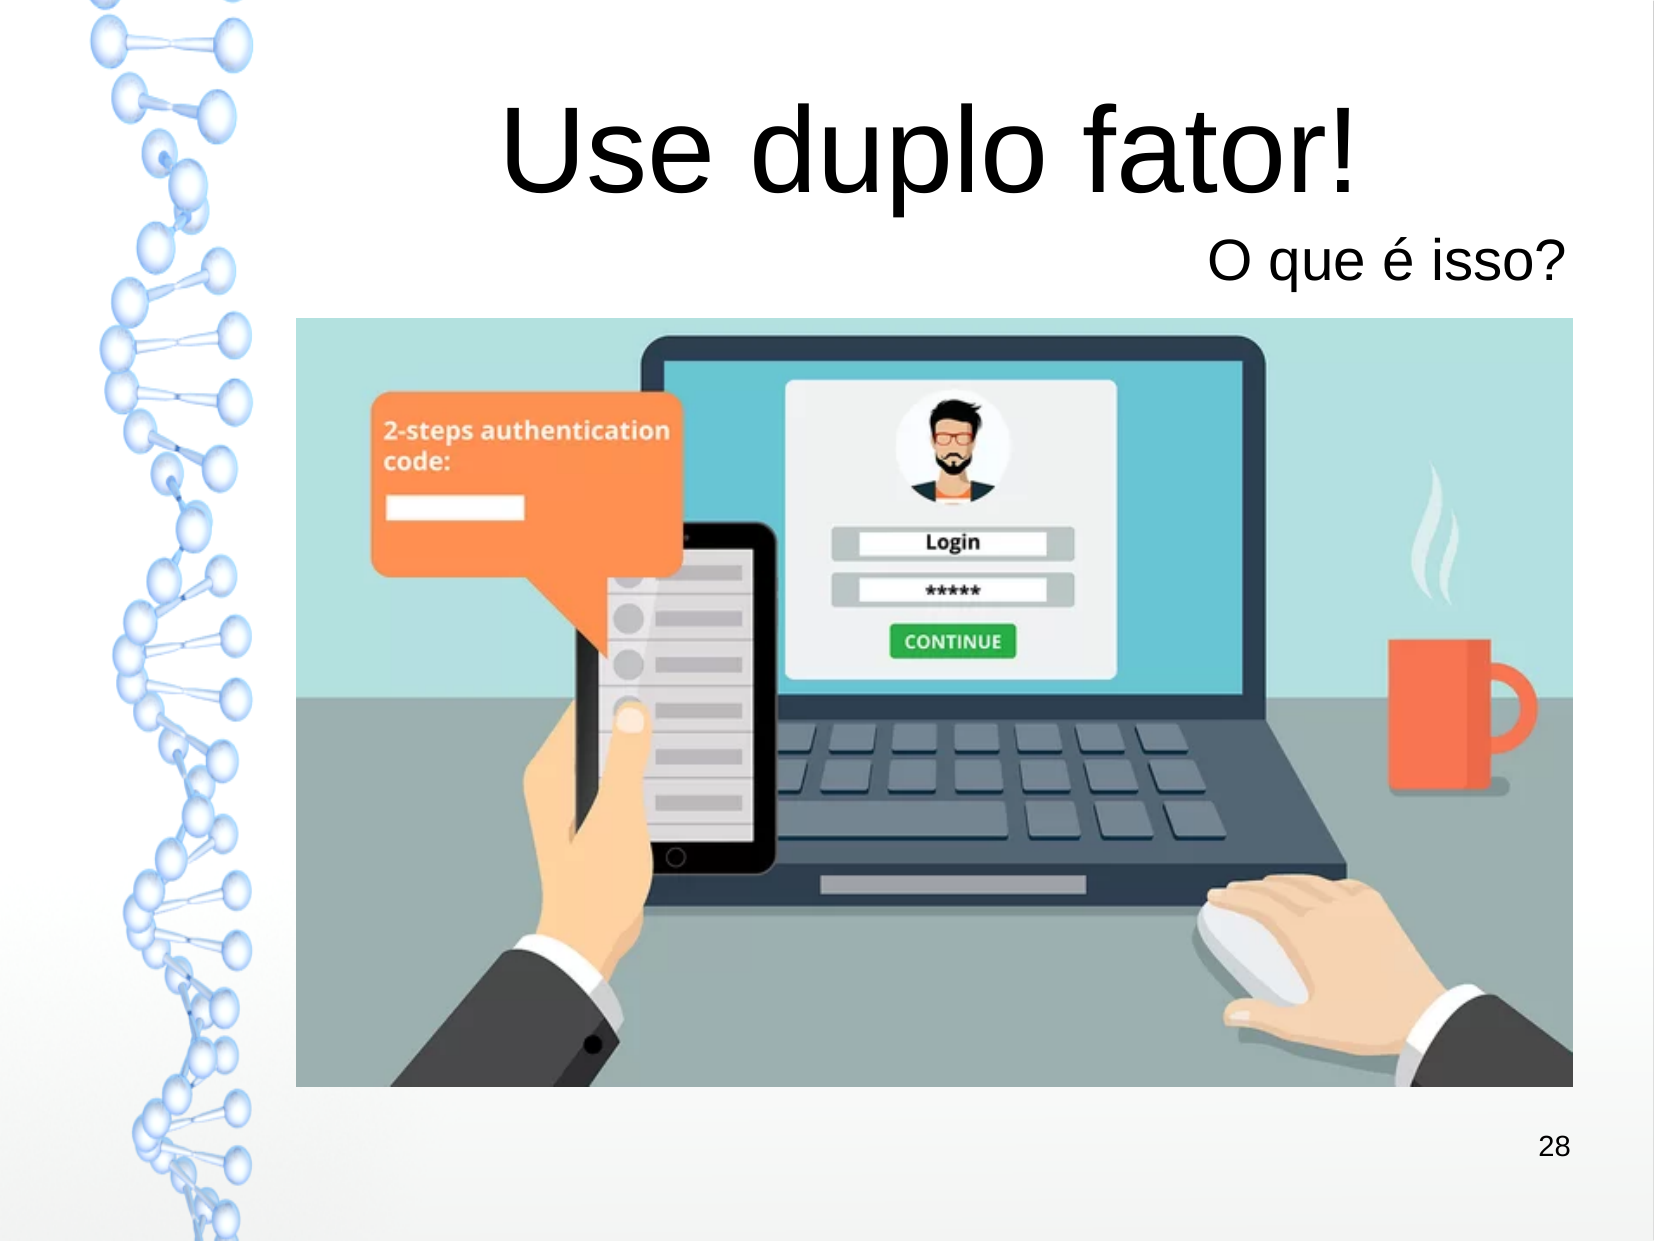

# Use duplo fator!
O que é isso?
28